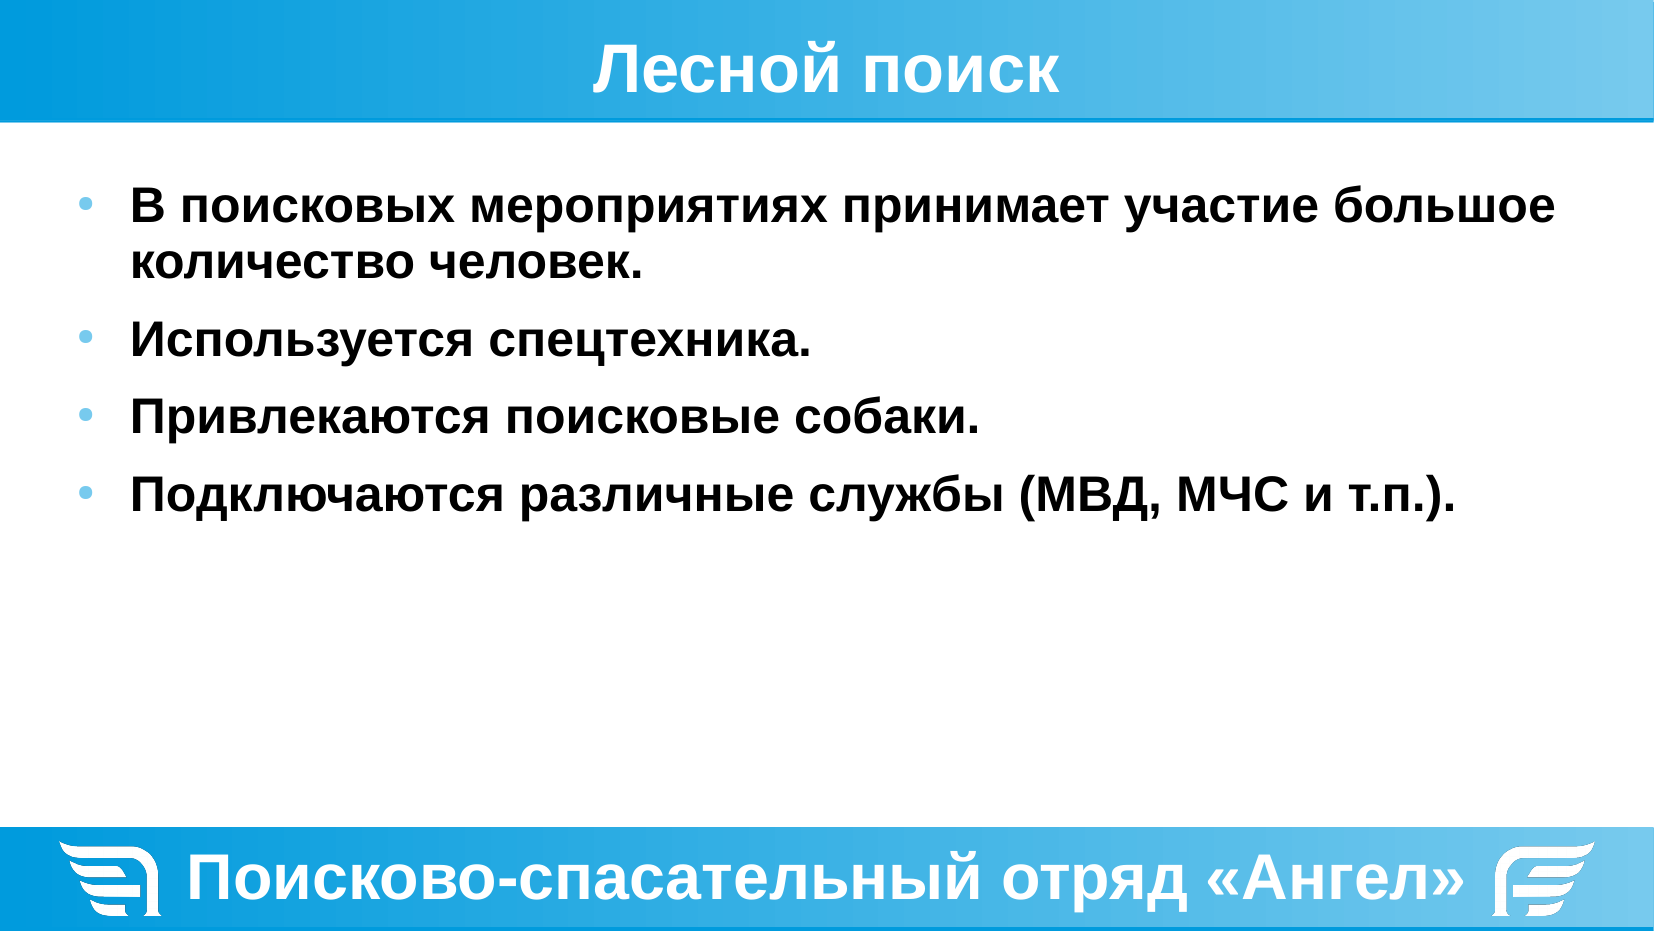

# Лесной поиск
В поисковых мероприятиях принимает участие большое количество человек.
Используется спецтехника.
Привлекаются поисковые собаки.
Подключаются различные службы (МВД, МЧС и т.п.).